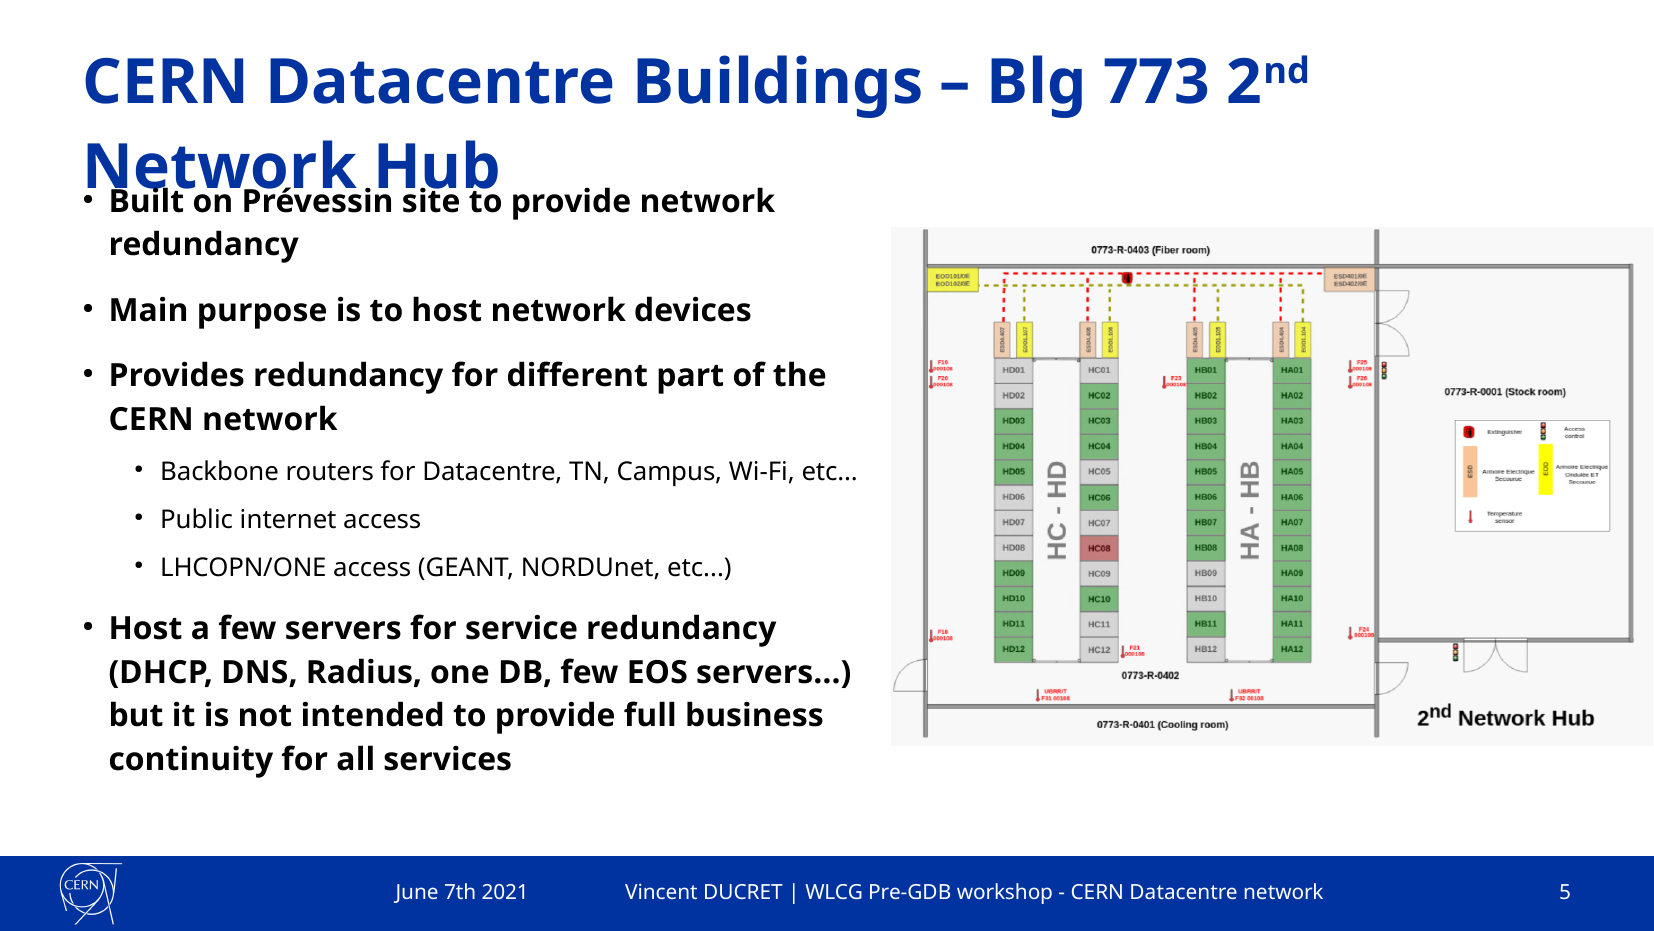

# CERN Datacentre Buildings – Blg 773 2nd Network Hub
Built on Prévessin site to provide network redundancy
Main purpose is to host network devices
Provides redundancy for different part of the CERN network
Backbone routers for Datacentre, TN, Campus, Wi-Fi, etc…
Public internet access
LHCOPN/ONE access (GEANT, NORDUnet, etc...)
Host a few servers for service redundancy (DHCP, DNS, Radius, one DB, few EOS servers…) but it is not intended to provide full business continuity for all services
June 7th 2021
Vincent DUCRET | WLCG Pre-GDB workshop - CERN Datacentre network
5